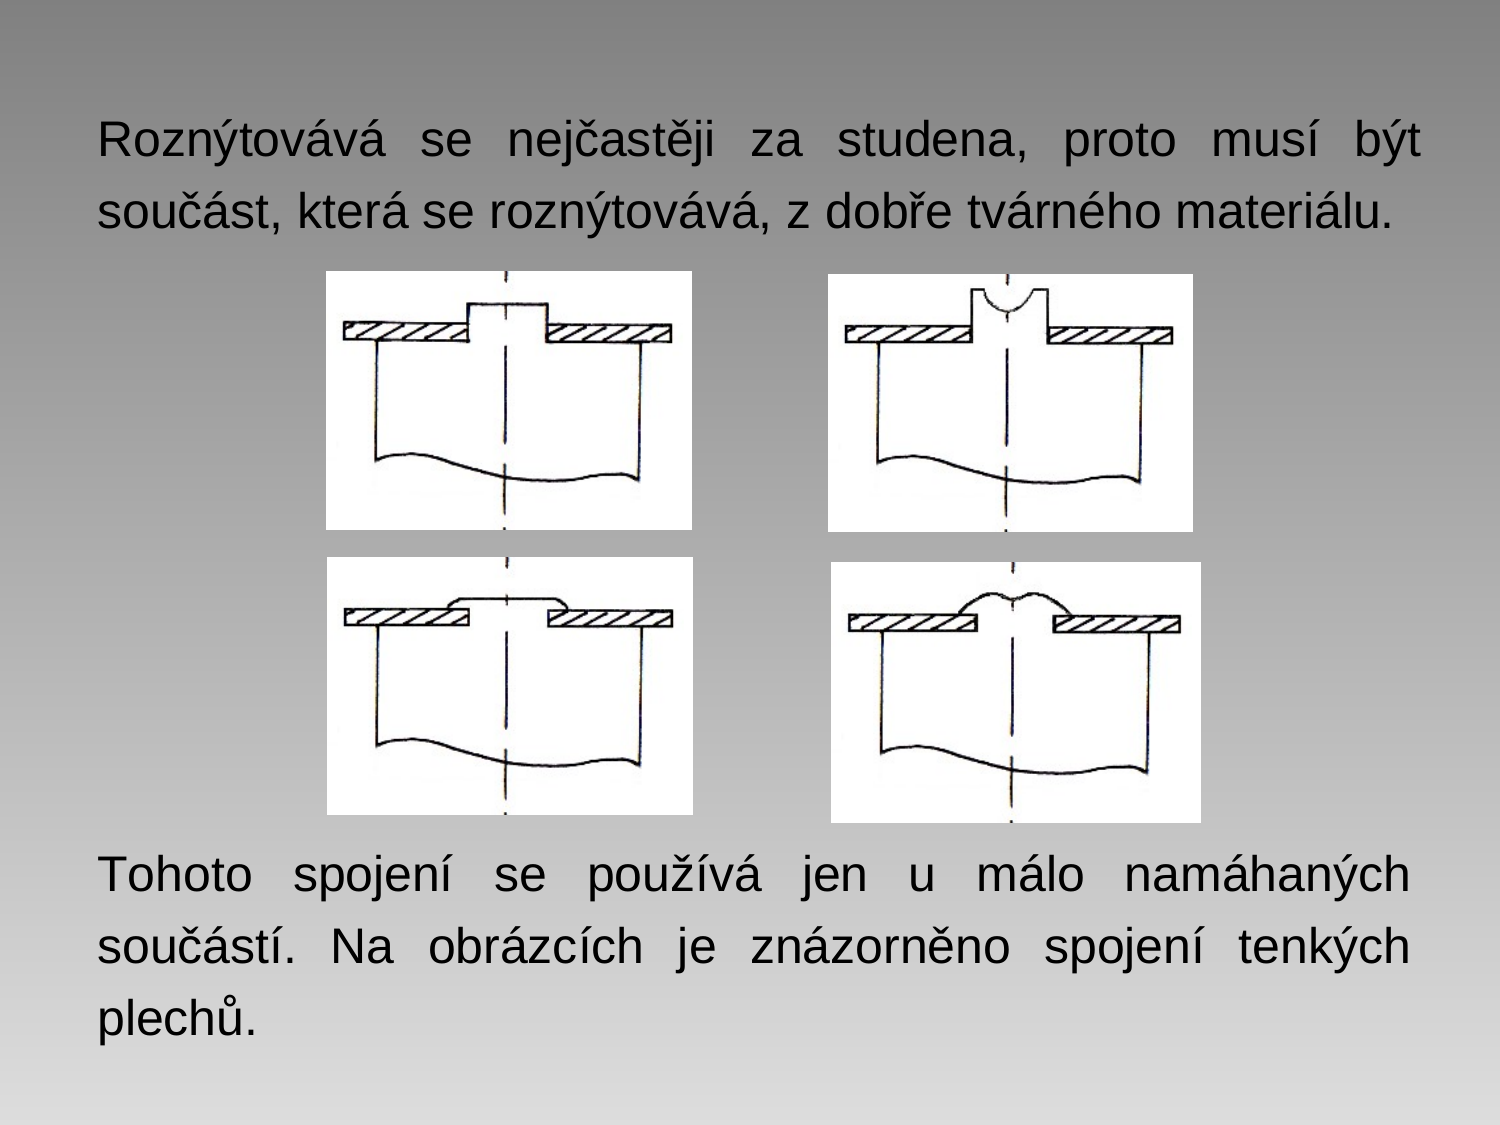

Roznýtovává se nejčastěji za studena, proto musí být součást, která se roznýtovává, z dobře tvárného materiálu.
Tohoto spojení se používá jen u málo namáhaných součástí. Na obrázcích je znázorněno spojení tenkých plechů.